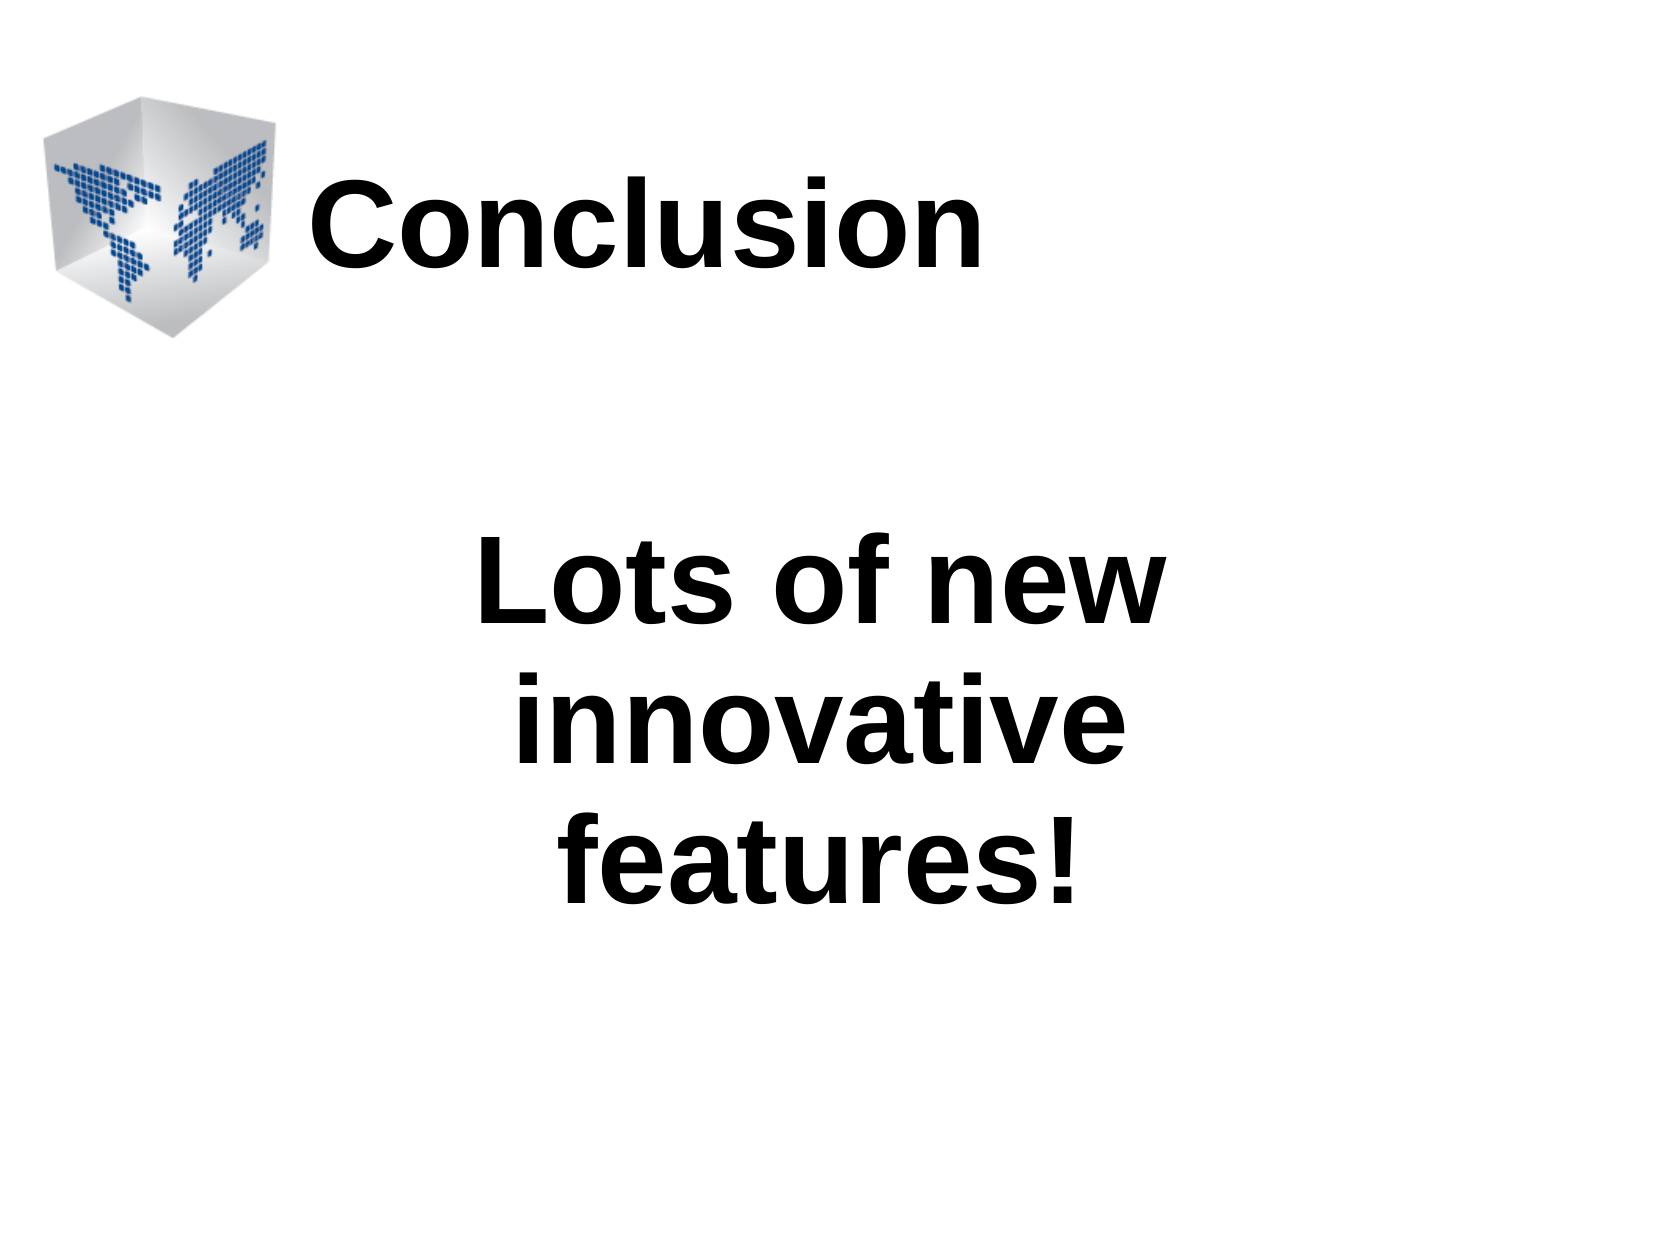

# Conclusion
Lots of new innovative features!